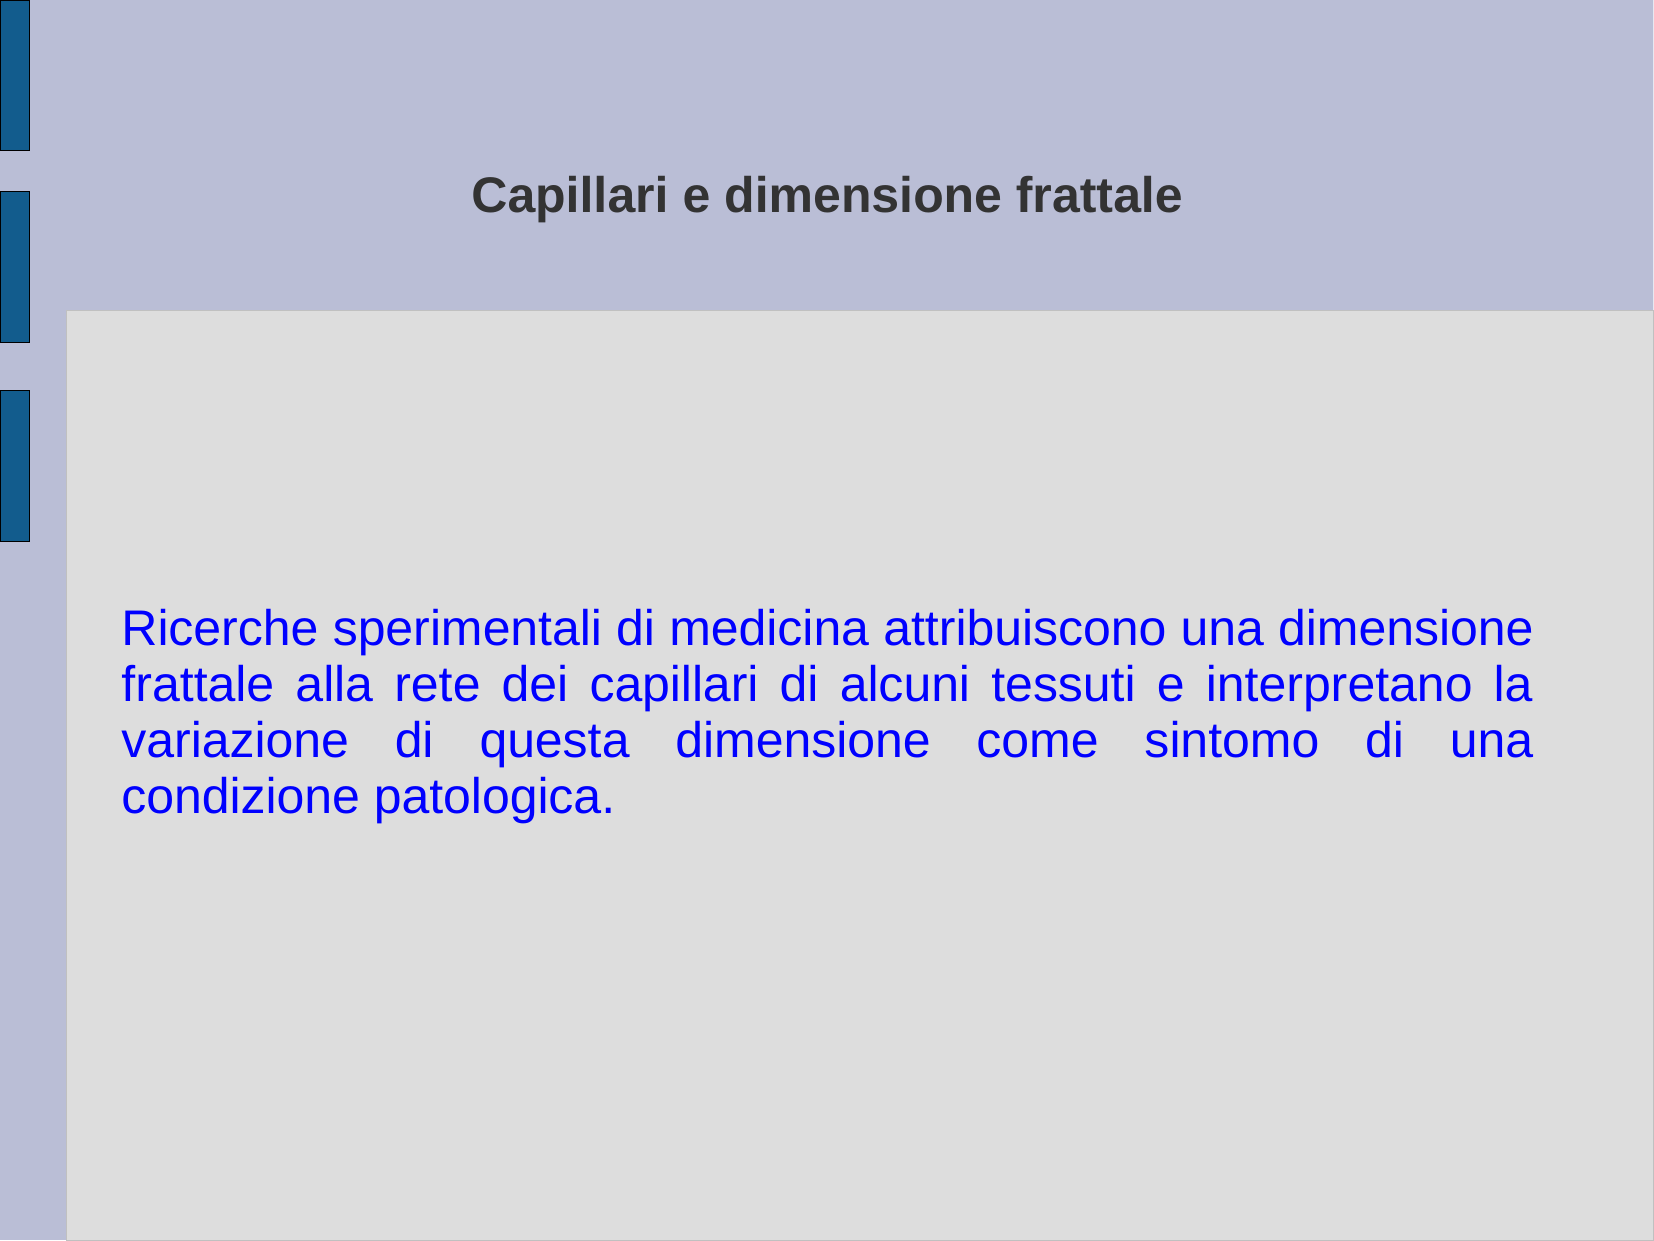

# Capillari e dimensione frattale
Ricerche sperimentali di medicina attribuiscono una dimensione frattale alla rete dei capillari di alcuni tessuti e interpretano la variazione di questa dimensione come sintomo di una condizione patologica.